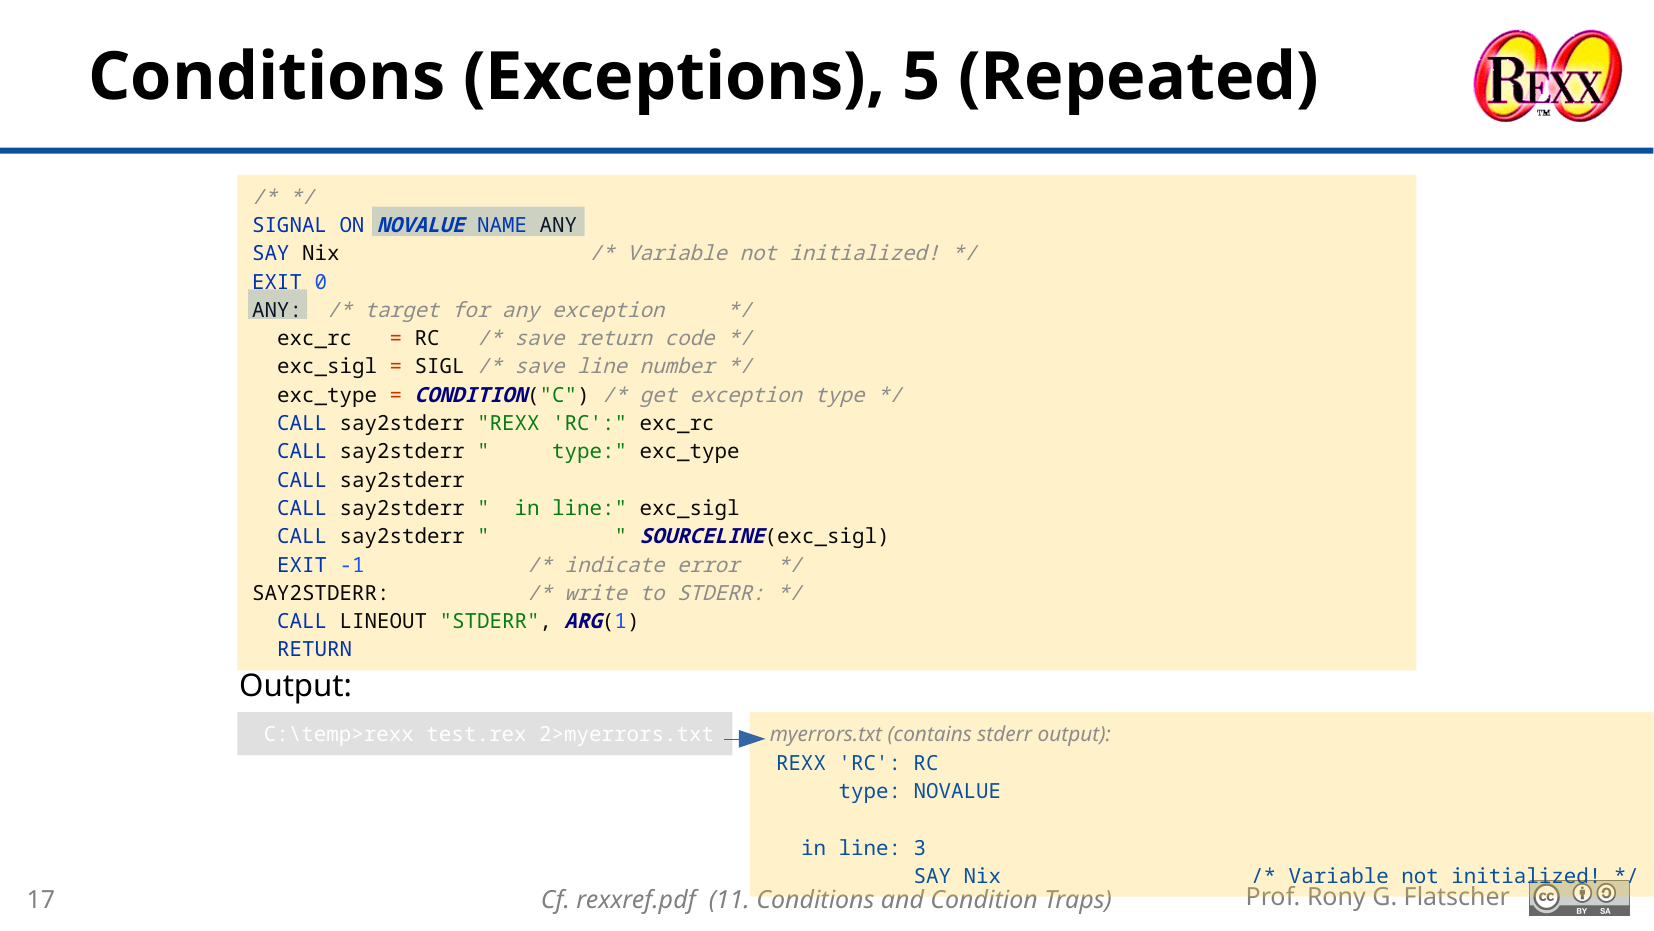

# Conditions (Exceptions), 5 (Repeated)
/* */
SIGNAL ON NOVALUE NAME ANY
SAY Nix /* Variable not initialized! */
EXIT 0
ANY: /* target for any exception */
 exc_rc = RC /* save return code */
 exc_sigl = SIGL /* save line number */
 exc_type = CONDITION("C") /* get exception type */
 CALL say2stderr "REXX 'RC':" exc_rc
 CALL say2stderr " type:" exc_type
 CALL say2stderr
 CALL say2stderr " in line:" exc_sigl
 CALL say2stderr " " SOURCELINE(exc_sigl)
 EXIT -1 /* indicate error */
SAY2STDERR: /* write to STDERR: */
 CALL LINEOUT "STDERR", ARG(1)
 RETURN
Output:
C:\temp>rexx test.rex 2>myerrors.txt
 myerrors.txt (contains stderr output):
REXX 'RC': RC
 type: NOVALUE
 in line: 3
 SAY Nix /* Variable not initialized! */
Cf. rexxref.pdf (11. Conditions and Condition Traps)